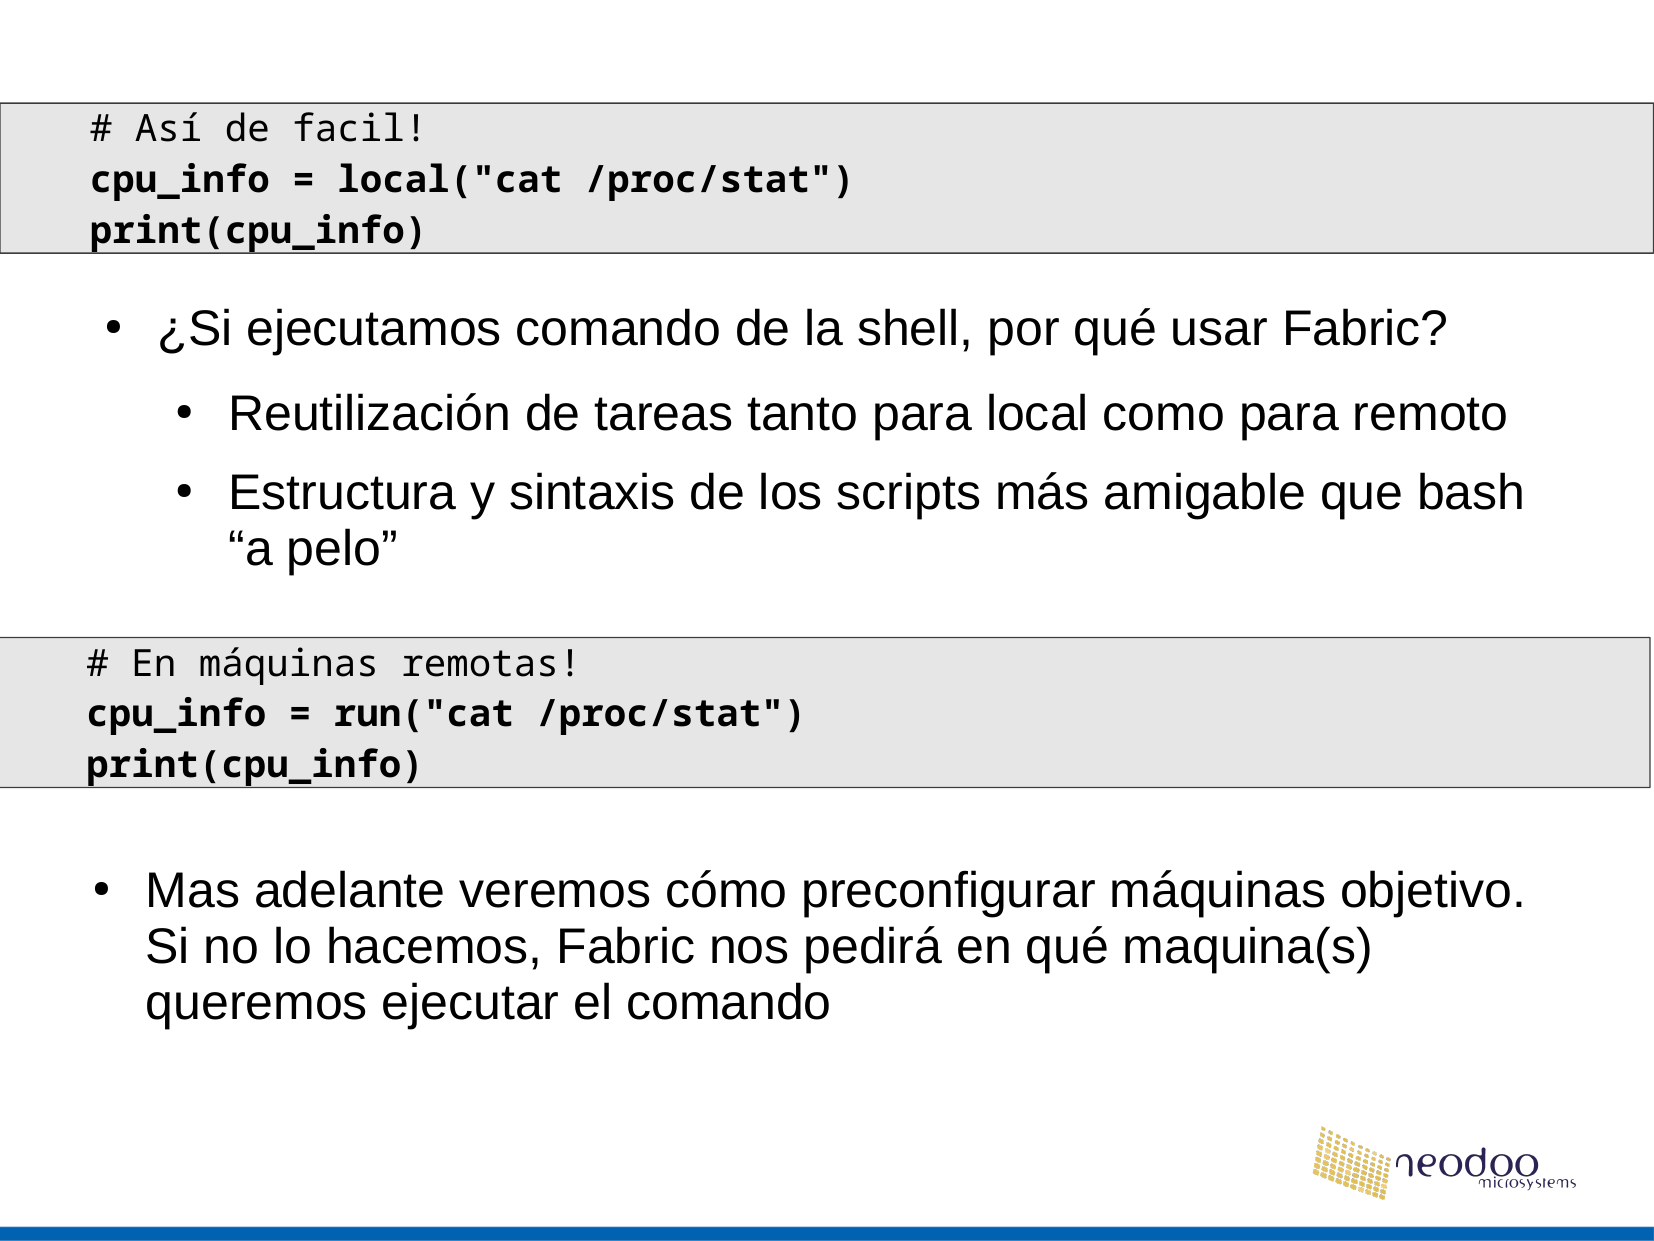

# Así de facil!
	cpu_info = local("cat /proc/stat")
	print(cpu_info)
# ¿Si ejecutamos comando de la shell, por qué usar Fabric?
Reutilización de tareas tanto para local como para remoto
Estructura y sintaxis de los scripts más amigable que bash “a pelo”
	# En máquinas remotas!
	cpu_info = run("cat /proc/stat")
	print(cpu_info)
Mas adelante veremos cómo preconfigurar máquinas objetivo. Si no lo hacemos, Fabric nos pedirá en qué maquina(s) queremos ejecutar el comando